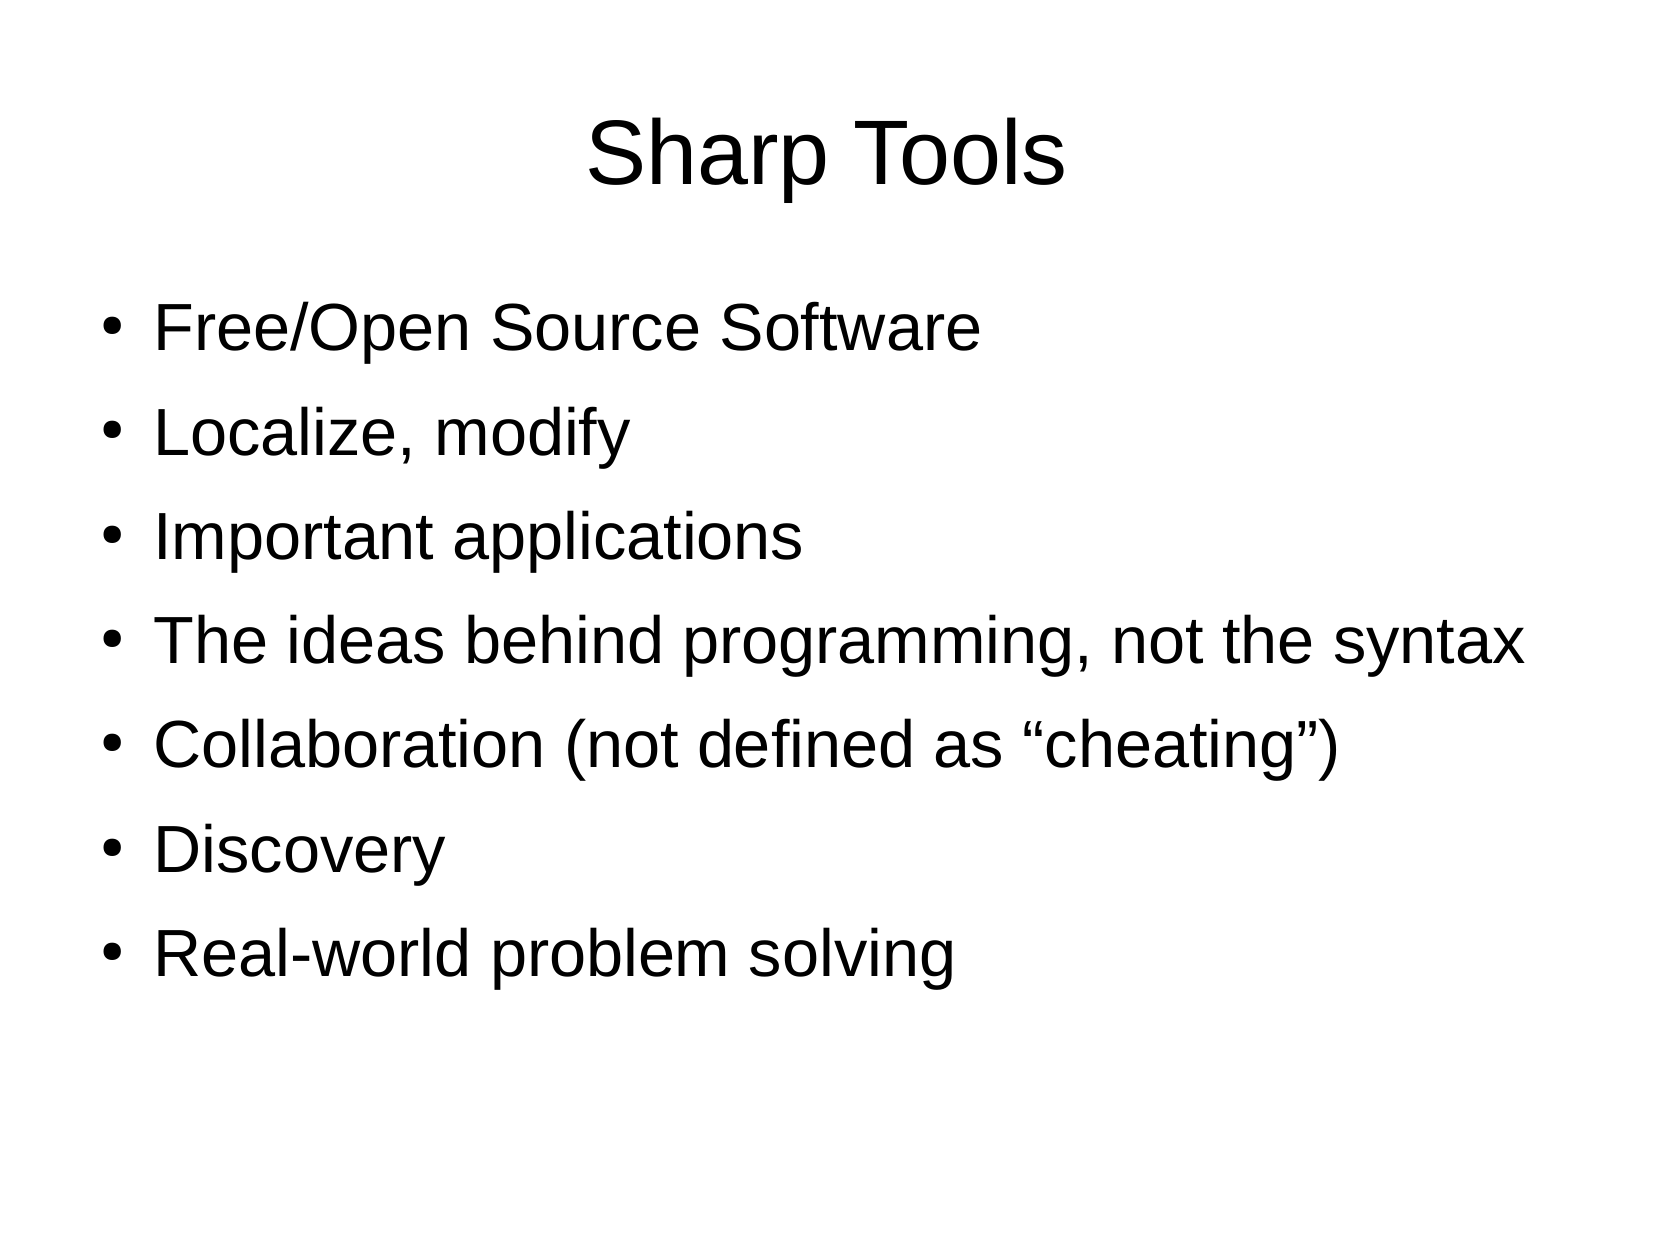

# Sharp Tools
Free/Open Source Software
Localize, modify
Important applications
The ideas behind programming, not the syntax
Collaboration (not defined as “cheating”)
Discovery
Real-world problem solving